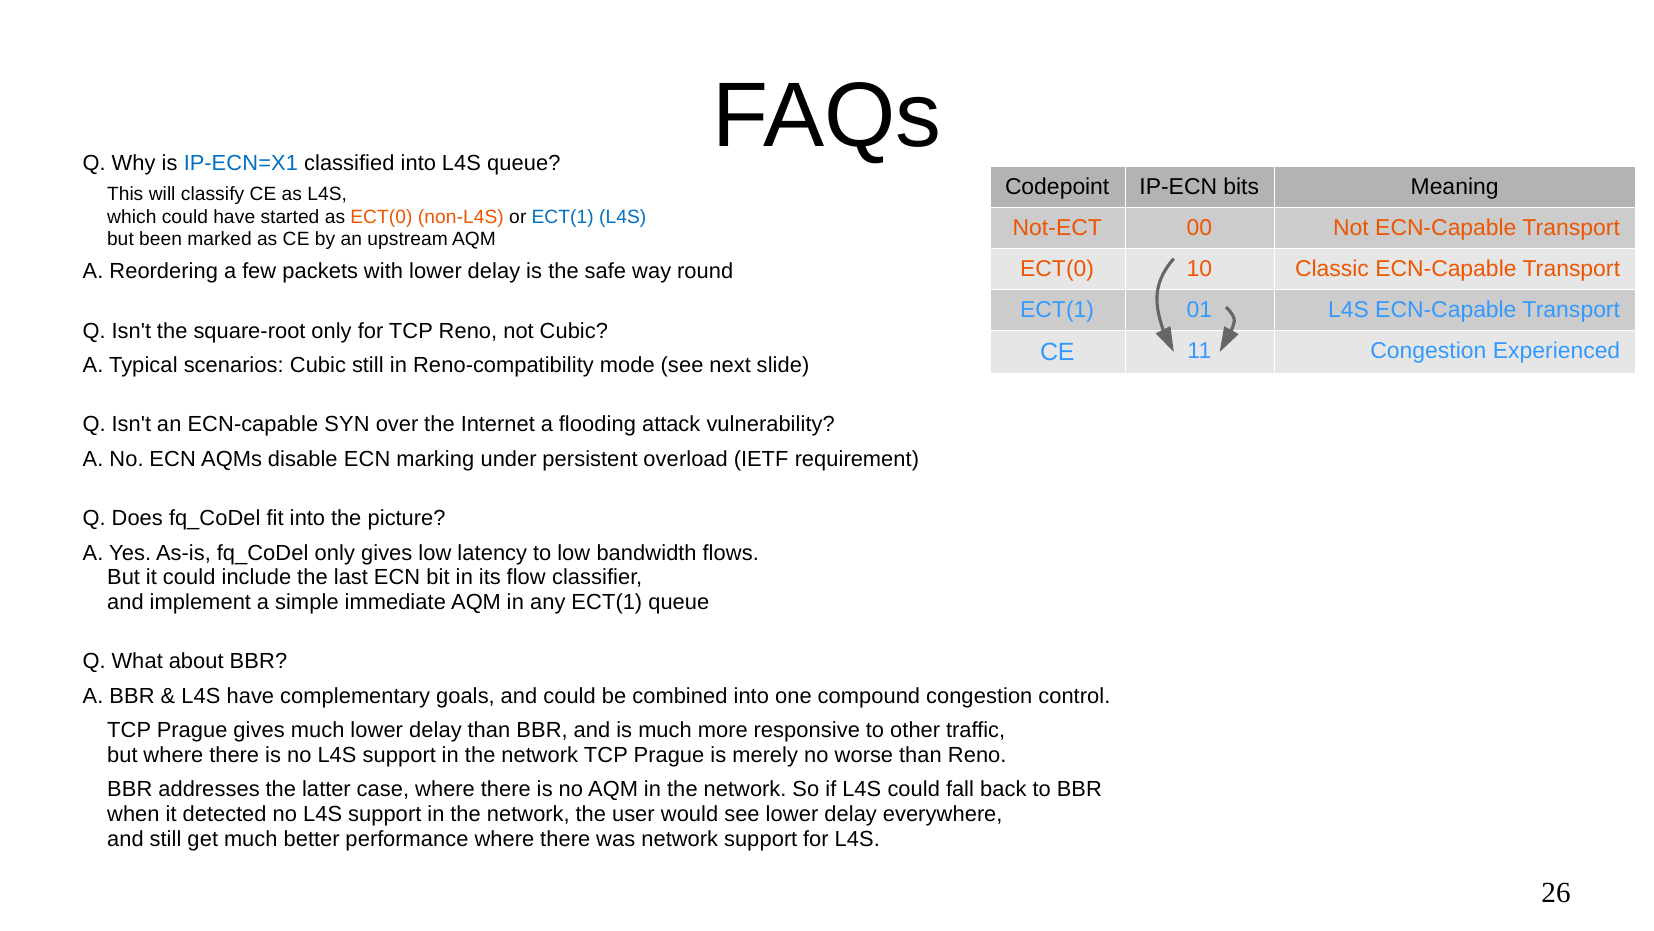

# FAQs
Q. Why is IP-ECN=X1 classified into L4S queue?
	This will classify CE as L4S,
	which could have started as ECT(0) (non-L4S) or ECT(1) (L4S)
	but been marked as CE by an upstream AQM
A. Reordering a few packets with lower delay is the safe way round
Q. Isn't the square-root only for TCP Reno, not Cubic?
A. Typical scenarios: Cubic still in Reno-compatibility mode (see next slide)
Q. Isn't an ECN-capable SYN over the Internet a flooding attack vulnerability?
A. No. ECN AQMs disable ECN marking under persistent overload (IETF requirement)
Q. Does fq_CoDel fit into the picture?
A. Yes. As-is, fq_CoDel only gives low latency to low bandwidth flows.
	But it could include the last ECN bit in its flow classifier,
	and implement a simple immediate AQM in any ECT(1) queue
Q. What about BBR?
A. BBR & L4S have complementary goals, and could be combined into one compound congestion control.
	TCP Prague gives much lower delay than BBR, and is much more responsive to other traffic,
	but where there is no L4S support in the network TCP Prague is merely no worse than Reno.
	BBR addresses the latter case, where there is no AQM in the network. So if L4S could fall back to BBR
	when it detected no L4S support in the network, the user would see lower delay everywhere,
	and still get much better performance where there was network support for L4S.
| Codepoint | IP-ECN bits | Meaning |
| --- | --- | --- |
| Not-ECT | 00 | Not ECN-Capable Transport |
| ECT(0) | 10 | Classic ECN-Capable Transport |
| ECT(1) | 01 | L4S ECN-Capable Transport |
| CE | 11 | Congestion Experienced |
26